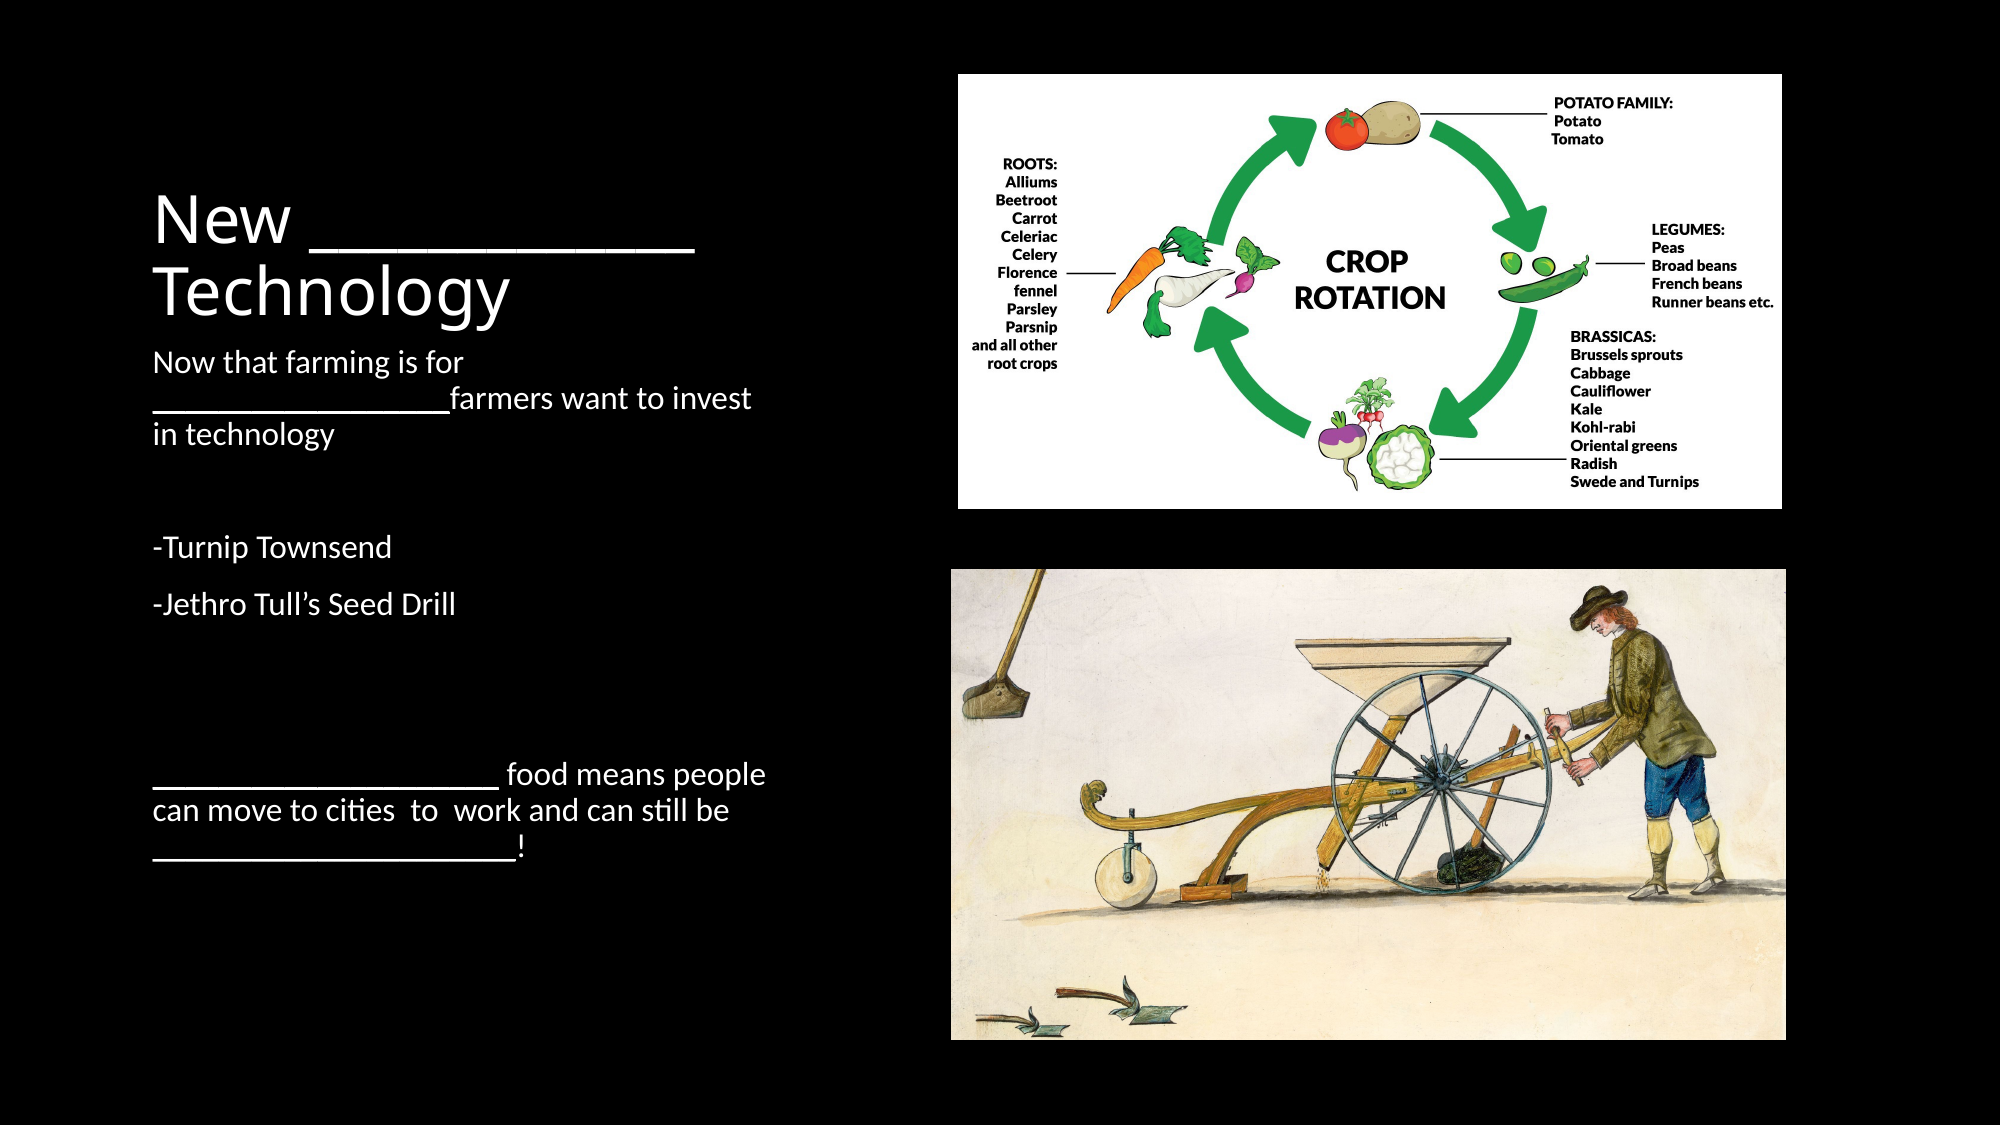

# New _____________ Technology
Now that farming is for __________________farmers want to invest in technology
-Turnip Townsend
-Jethro Tull’s Seed Drill
_____________________ food means people can move to cities to work and can still be ______________________!